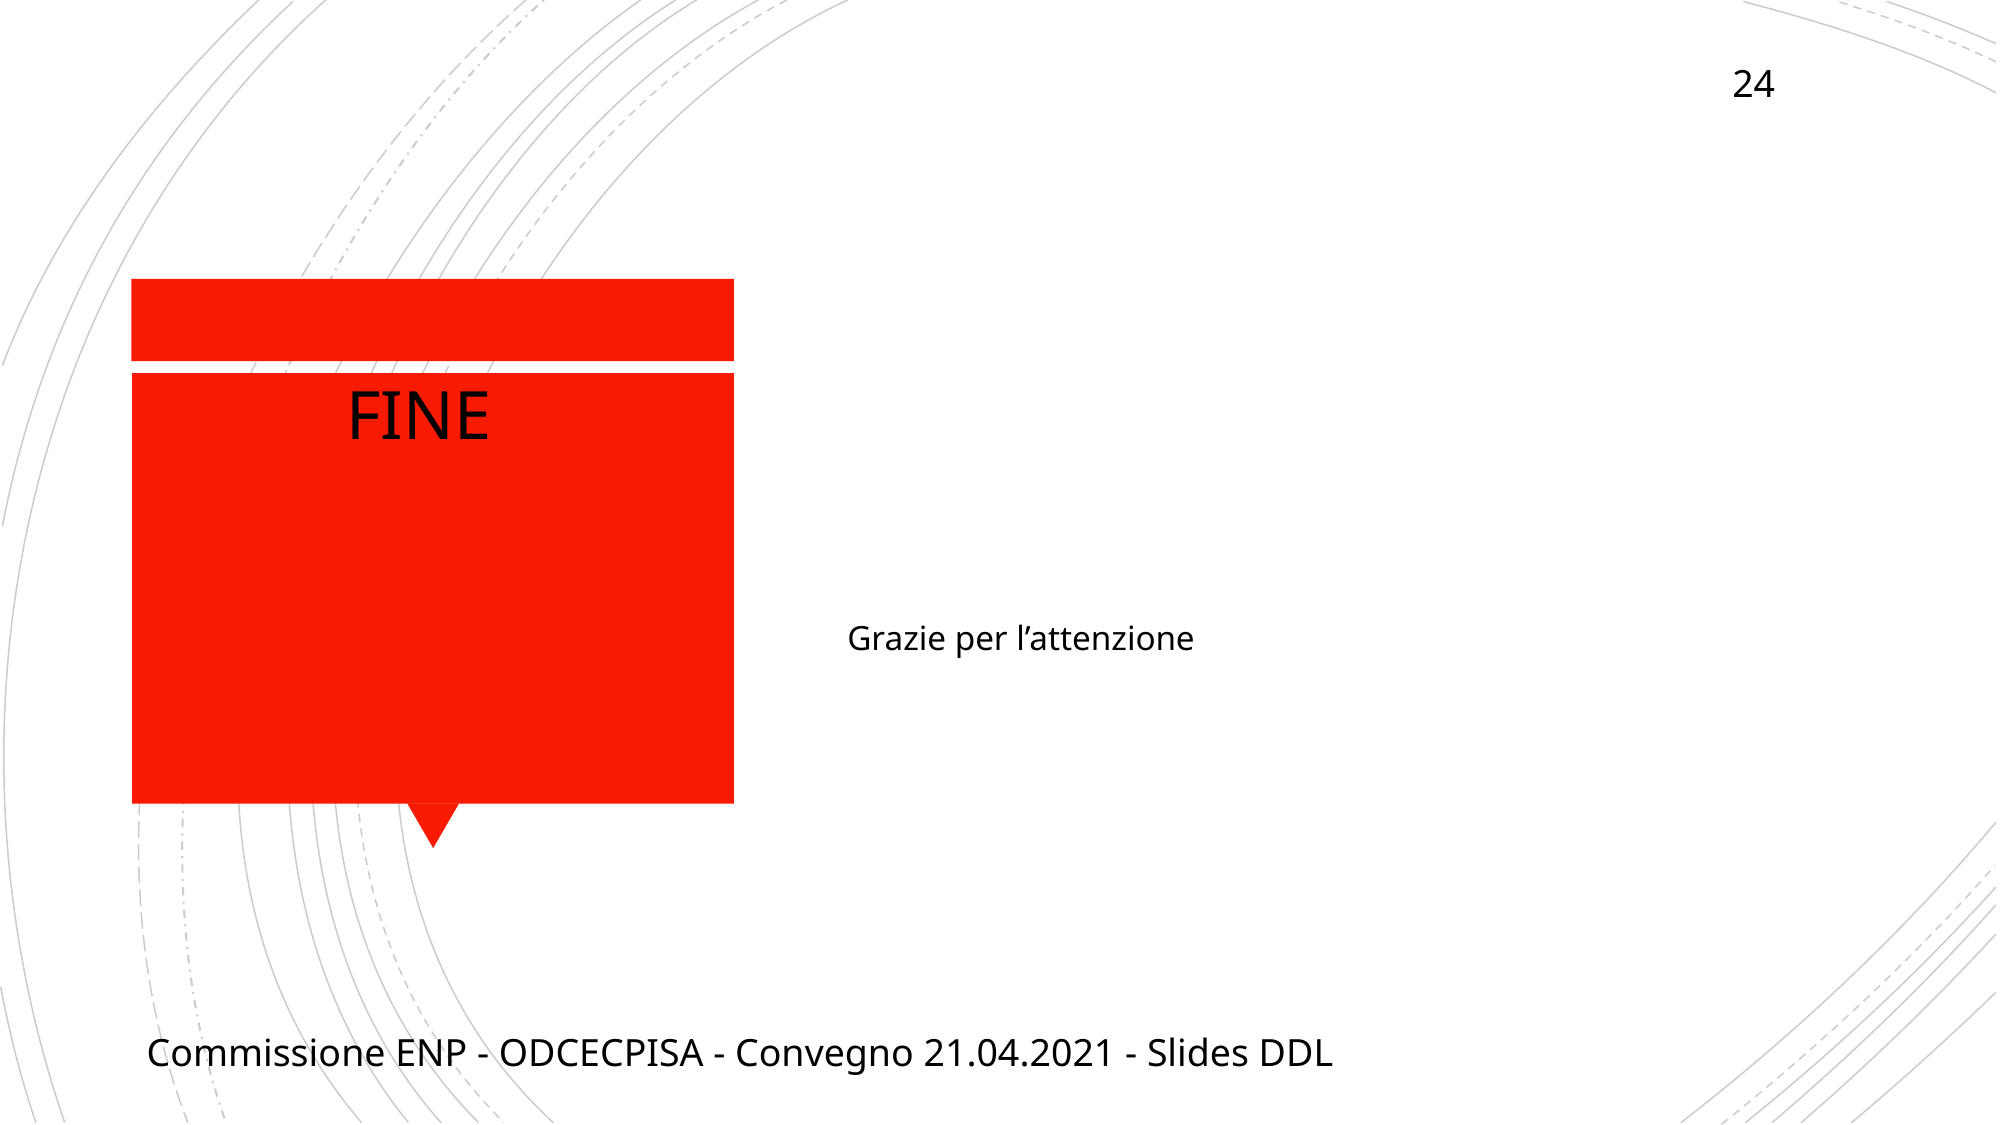

Grazie per l’attenzione
# FINE
Commissione ENP - ODCECPISA - Convegno 21.04.2021 - Slides DDL